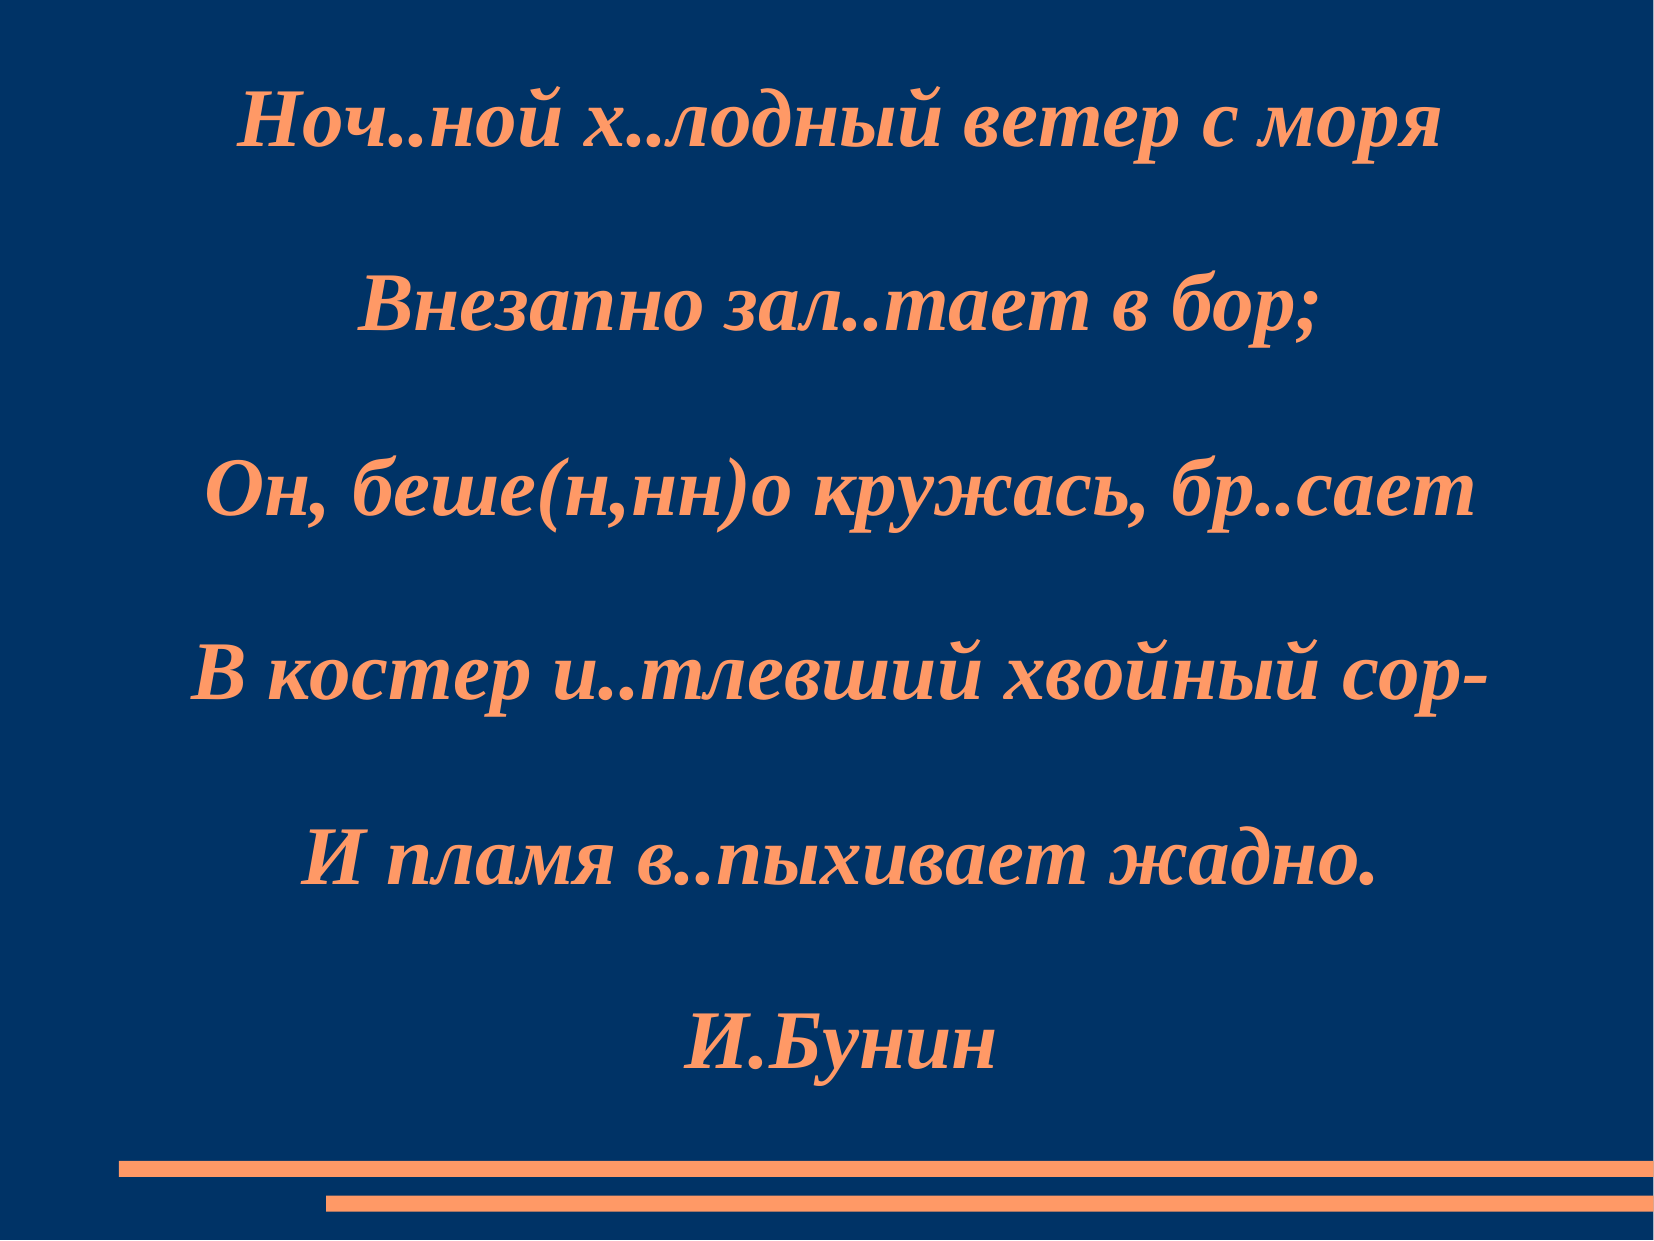

# Ноч..ной х..лодный ветер с моря Внезапно зал..тает в бор; Он, беше(н,нн)о кружась, бр..сает В костер и..тлевший хвойный сор- И пламя в..пыхивает жадно. И.Бунин